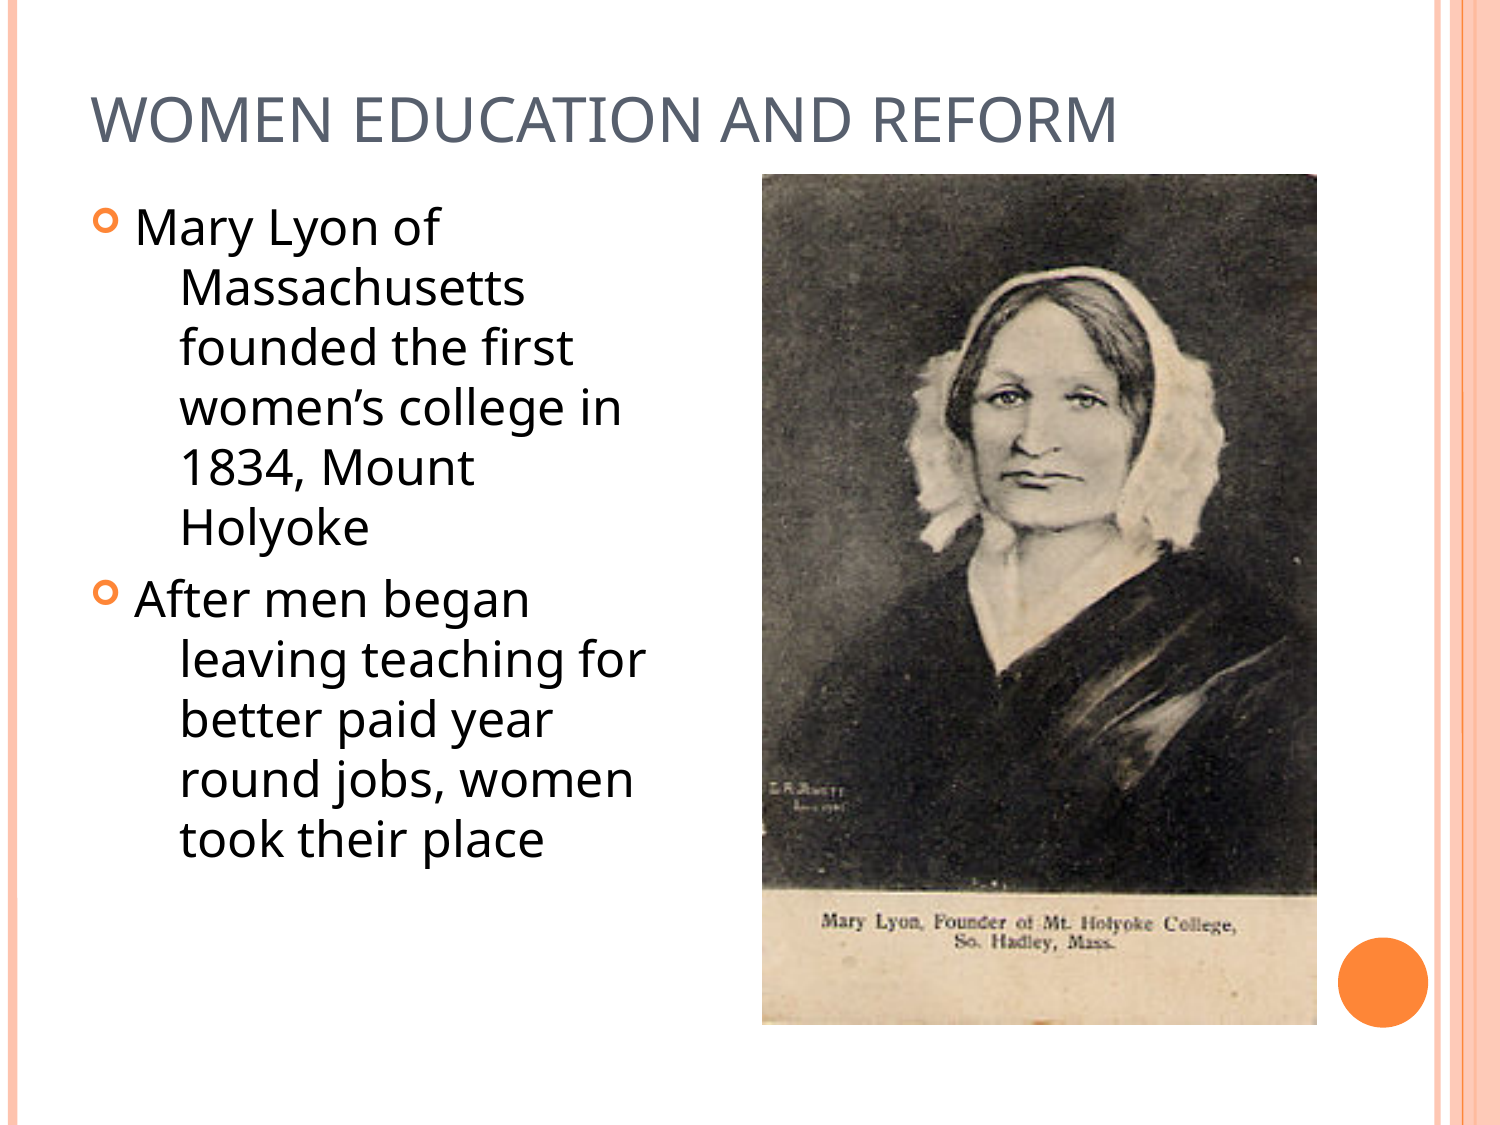

# Women Education and Reform
Mary Lyon of Massachusetts founded the first women’s college in 1834, Mount Holyoke
After men began leaving teaching for better paid year round jobs, women took their place